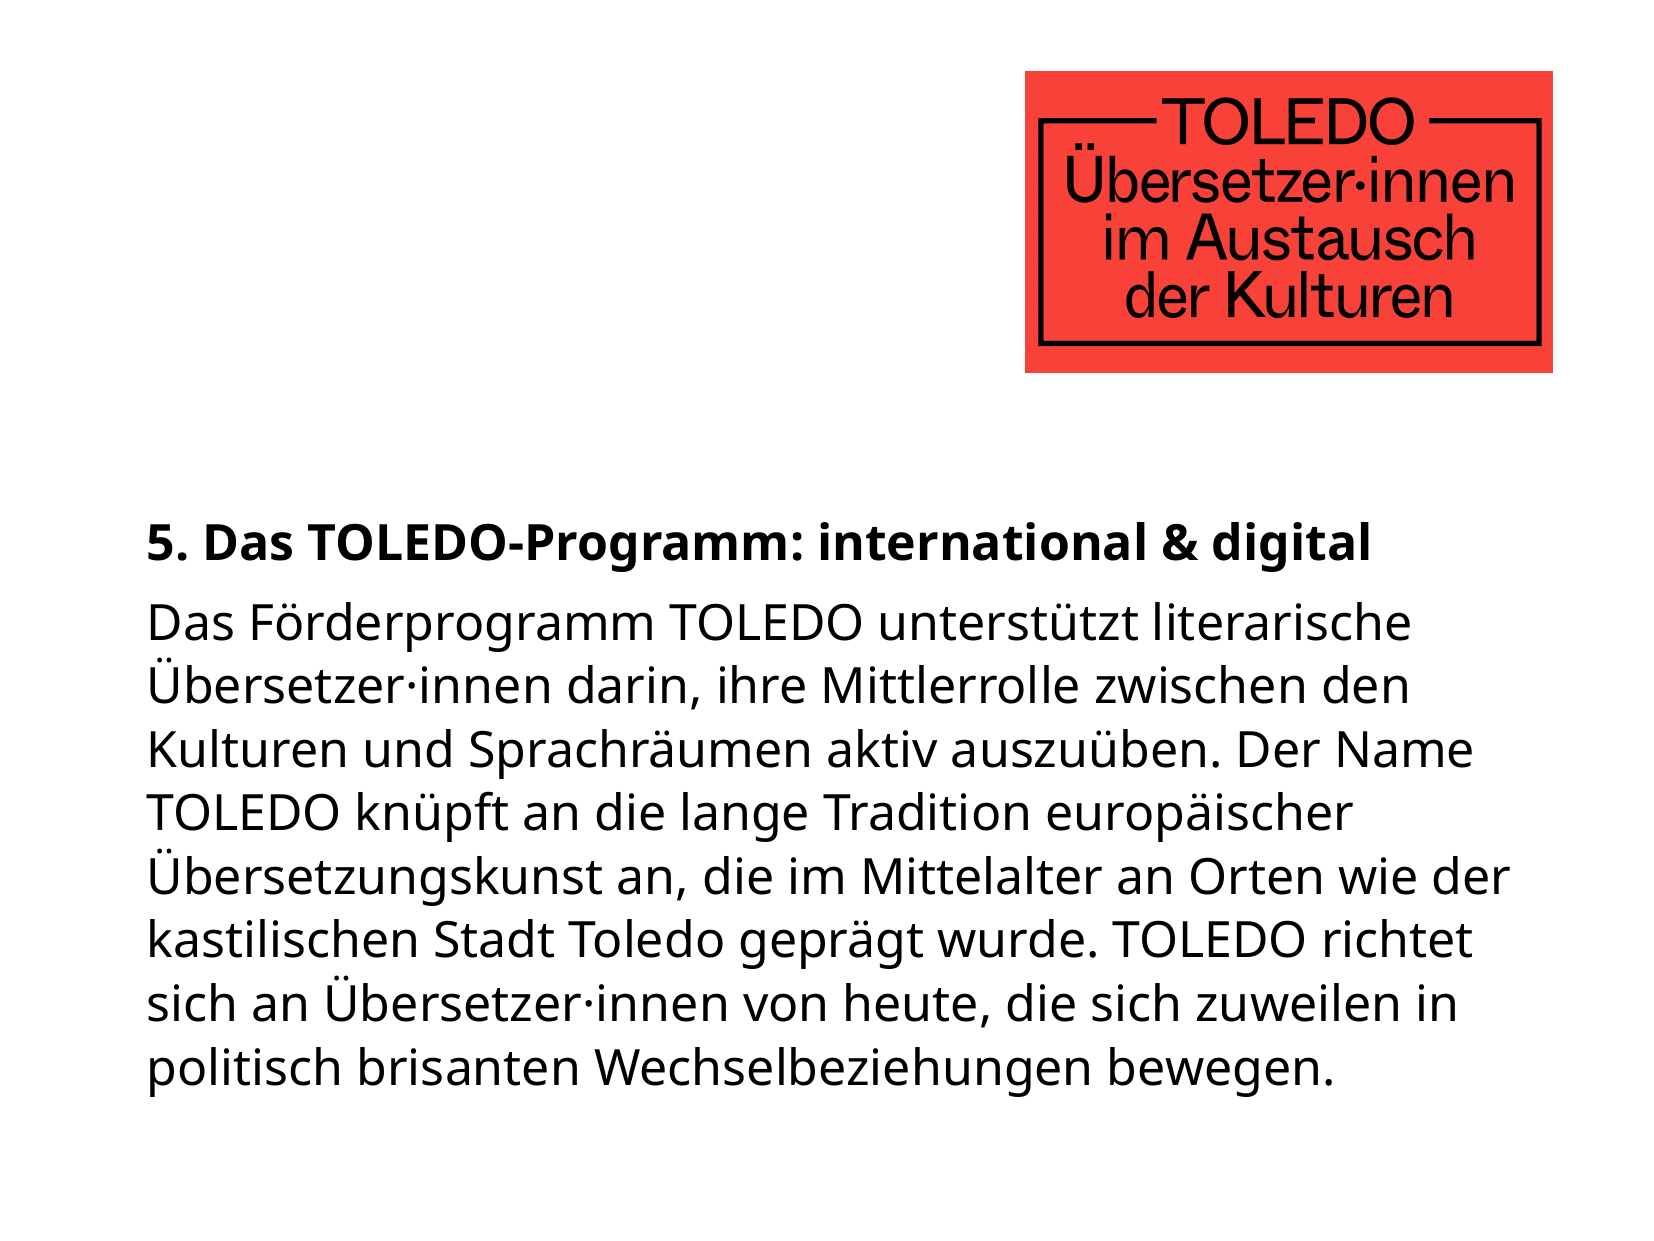

5. Das TOLEDO-Programm: international & digital
Das Förderprogramm TOLEDO unterstützt literarische Übersetzer·innen darin, ihre Mittlerrolle zwischen den Kulturen und Sprachräumen aktiv auszuüben. Der Name TOLEDO knüpft an die lange Tradition europäischer Übersetzungskunst an, die im Mittelalter an Orten wie der kastilischen Stadt Toledo geprägt wurde. TOLEDO richtet sich an Übersetzer·innen von heute, die sich zuweilen in politisch brisanten Wechselbeziehungen bewegen.